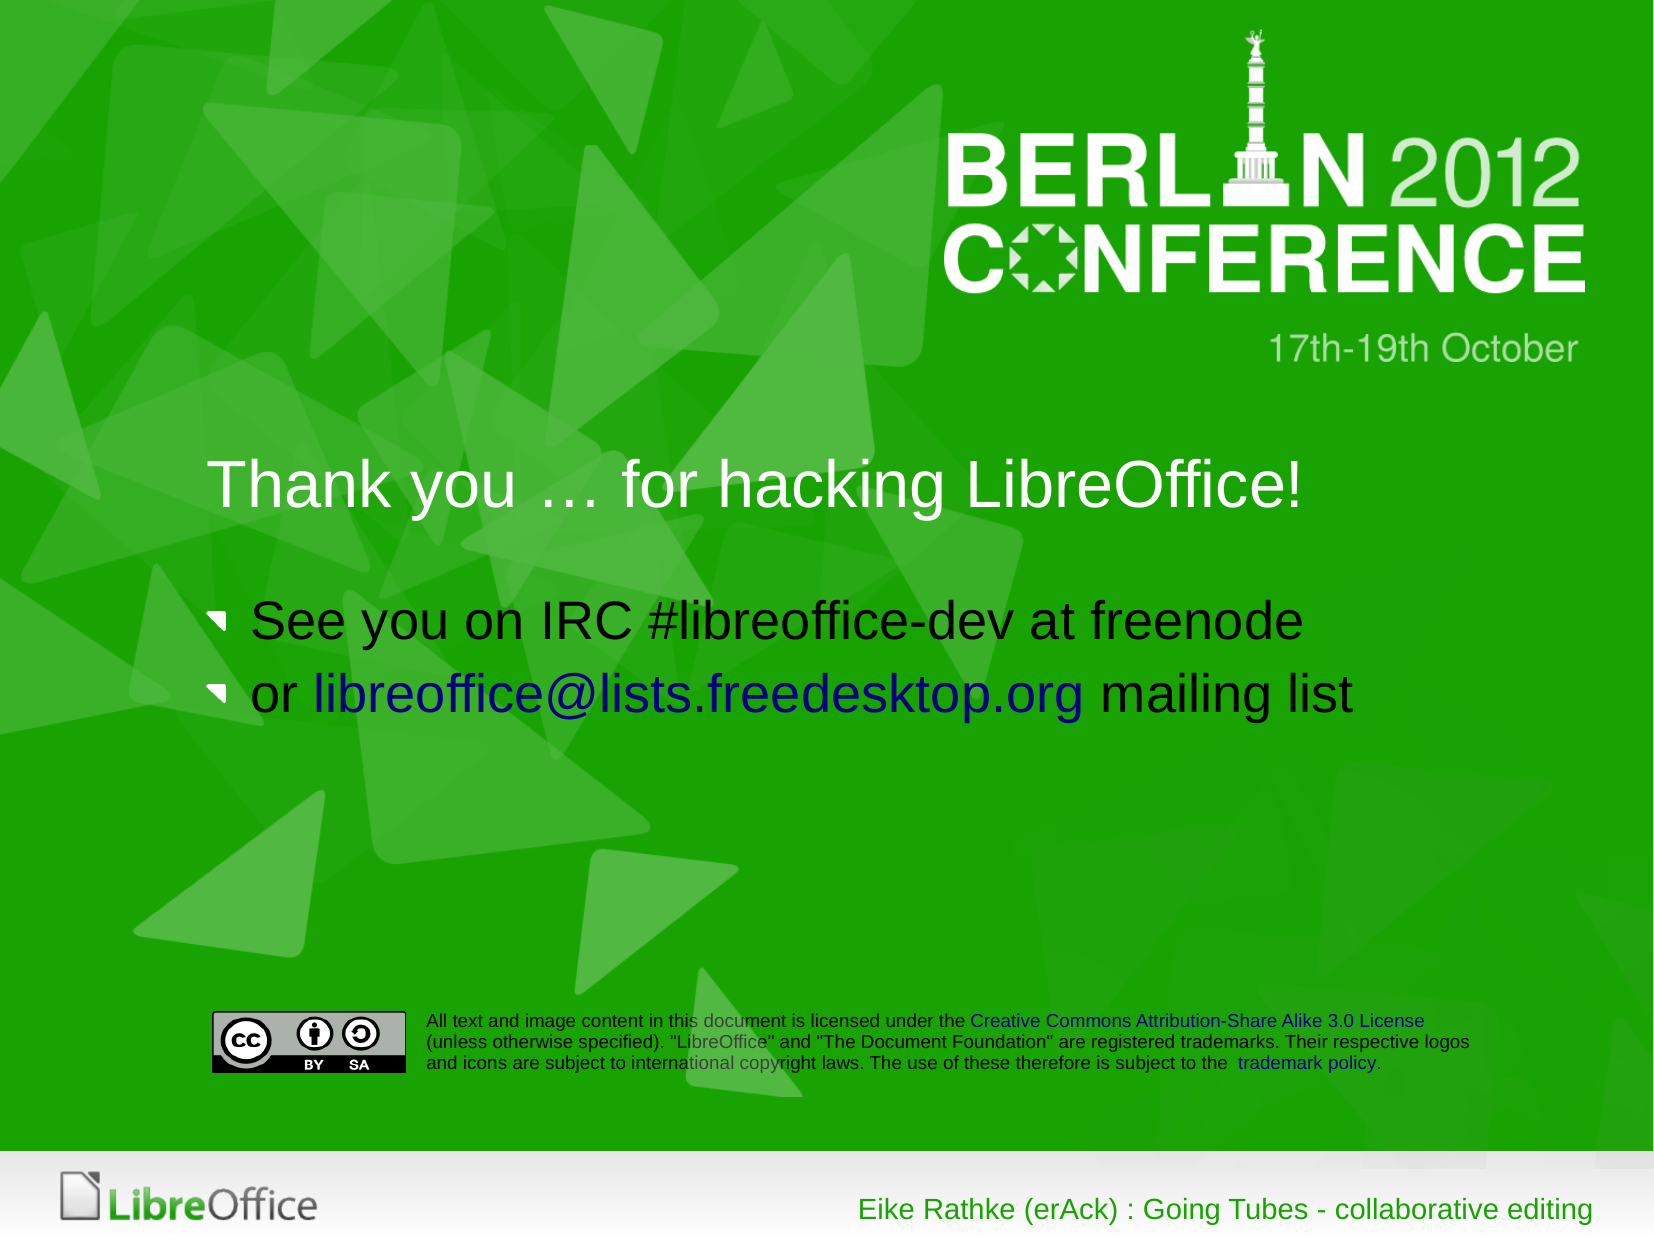

# Thank you … for hacking LibreOffice!
See you on IRC #libreoffice-dev at freenode
or libreoffice@lists.freedesktop.org mailing list
Eike Rathke (erAck) : Going Tubes - collaborative editing